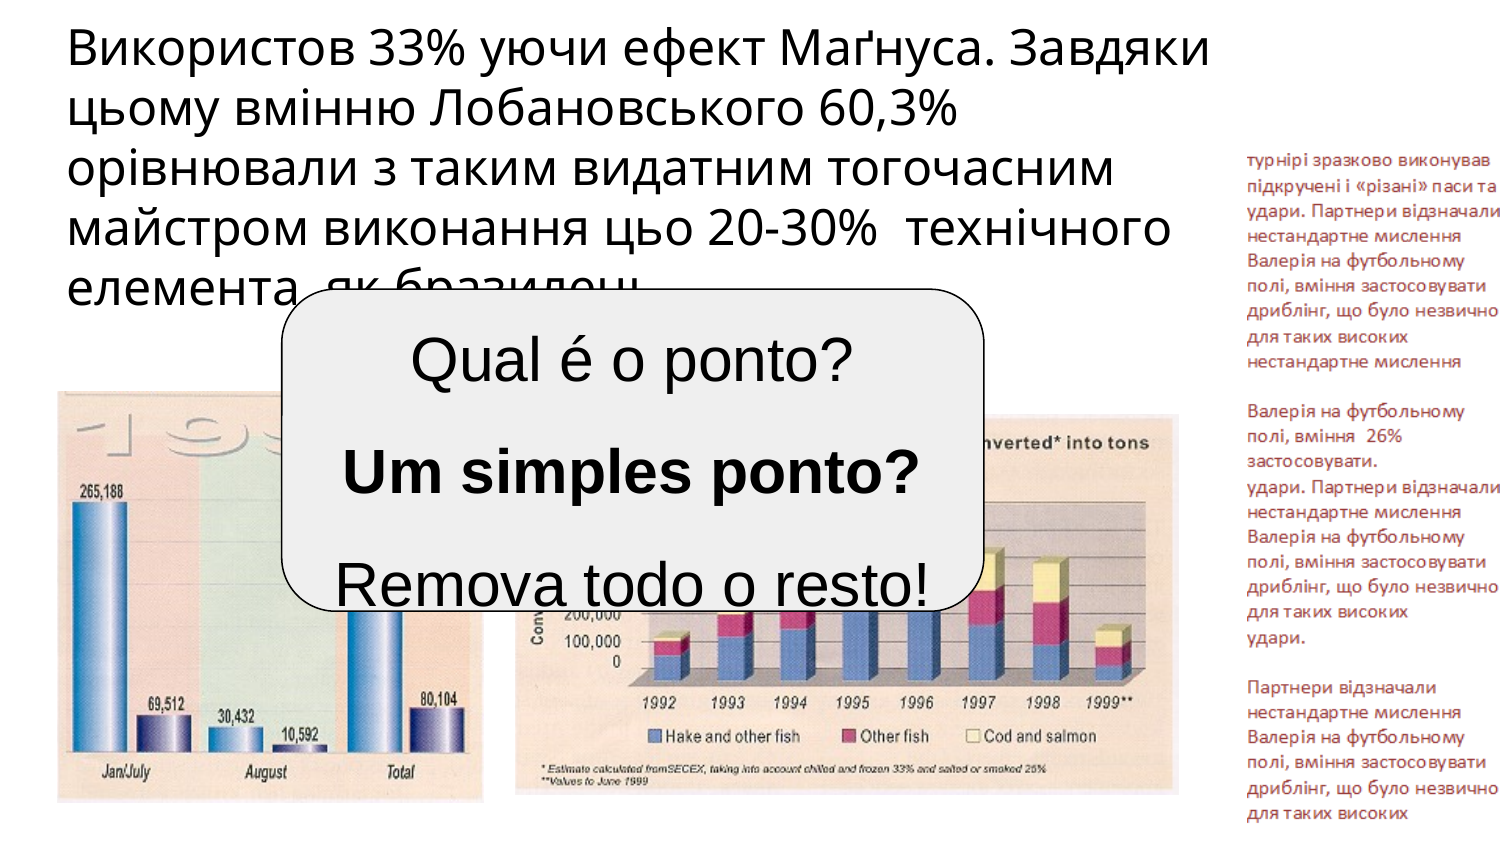

# Використов 33% уючи ефект Маґнуса. Завдяки цьому вмінню Лобановського 60,3% орівнювали з таким видатним тогочасним майстром виконання цьо 20-30% технічного елемента, як бразилець.
Qual é o ponto?
Um simples ponto?
Remova todo o resto!